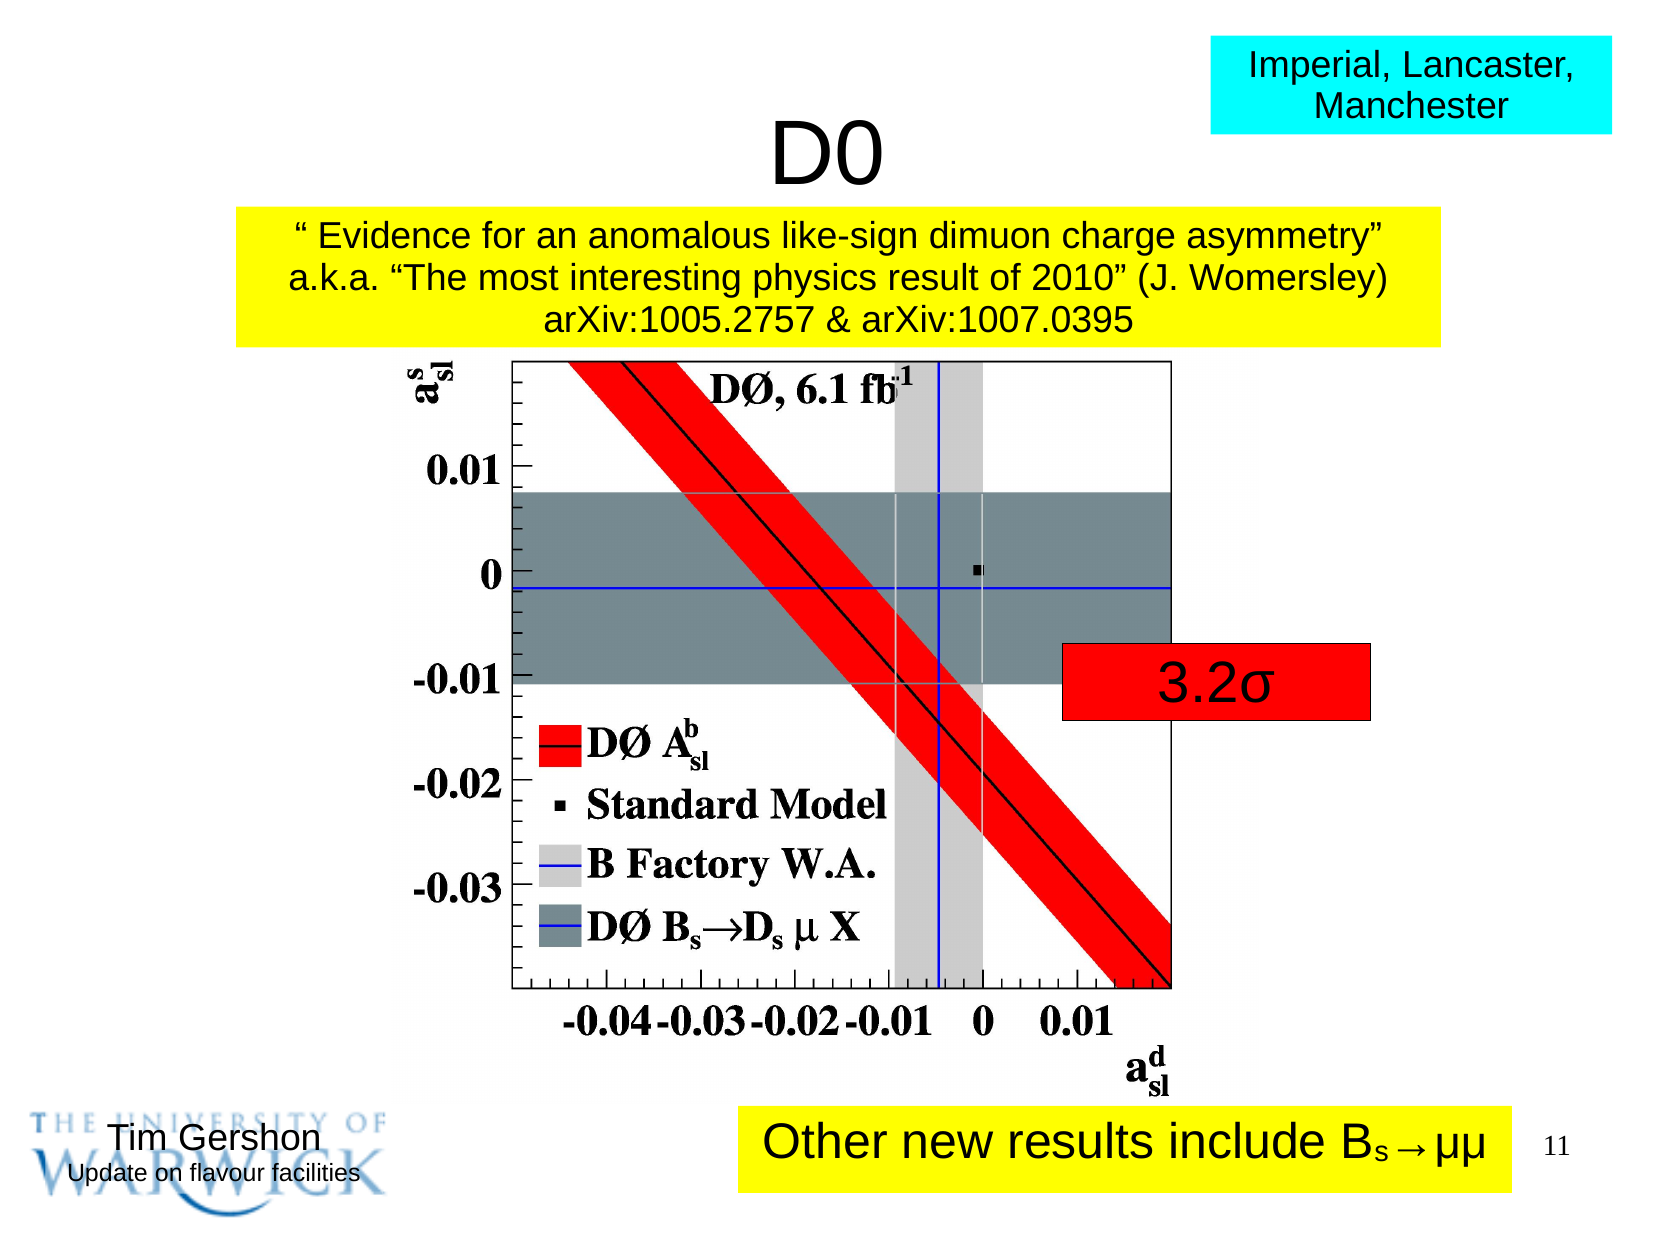

Imperial, Lancaster, Manchester
# D0
“ Evidence for an anomalous like-sign dimuon charge asymmetry”
a.k.a. “The most interesting physics result of 2010” (J. Womersley)
arXiv:1005.2757 & arXiv:1007.0395
3.2σ
Other new results include Bs→μμ
Tim Gershon
Update on flavour facilities
11